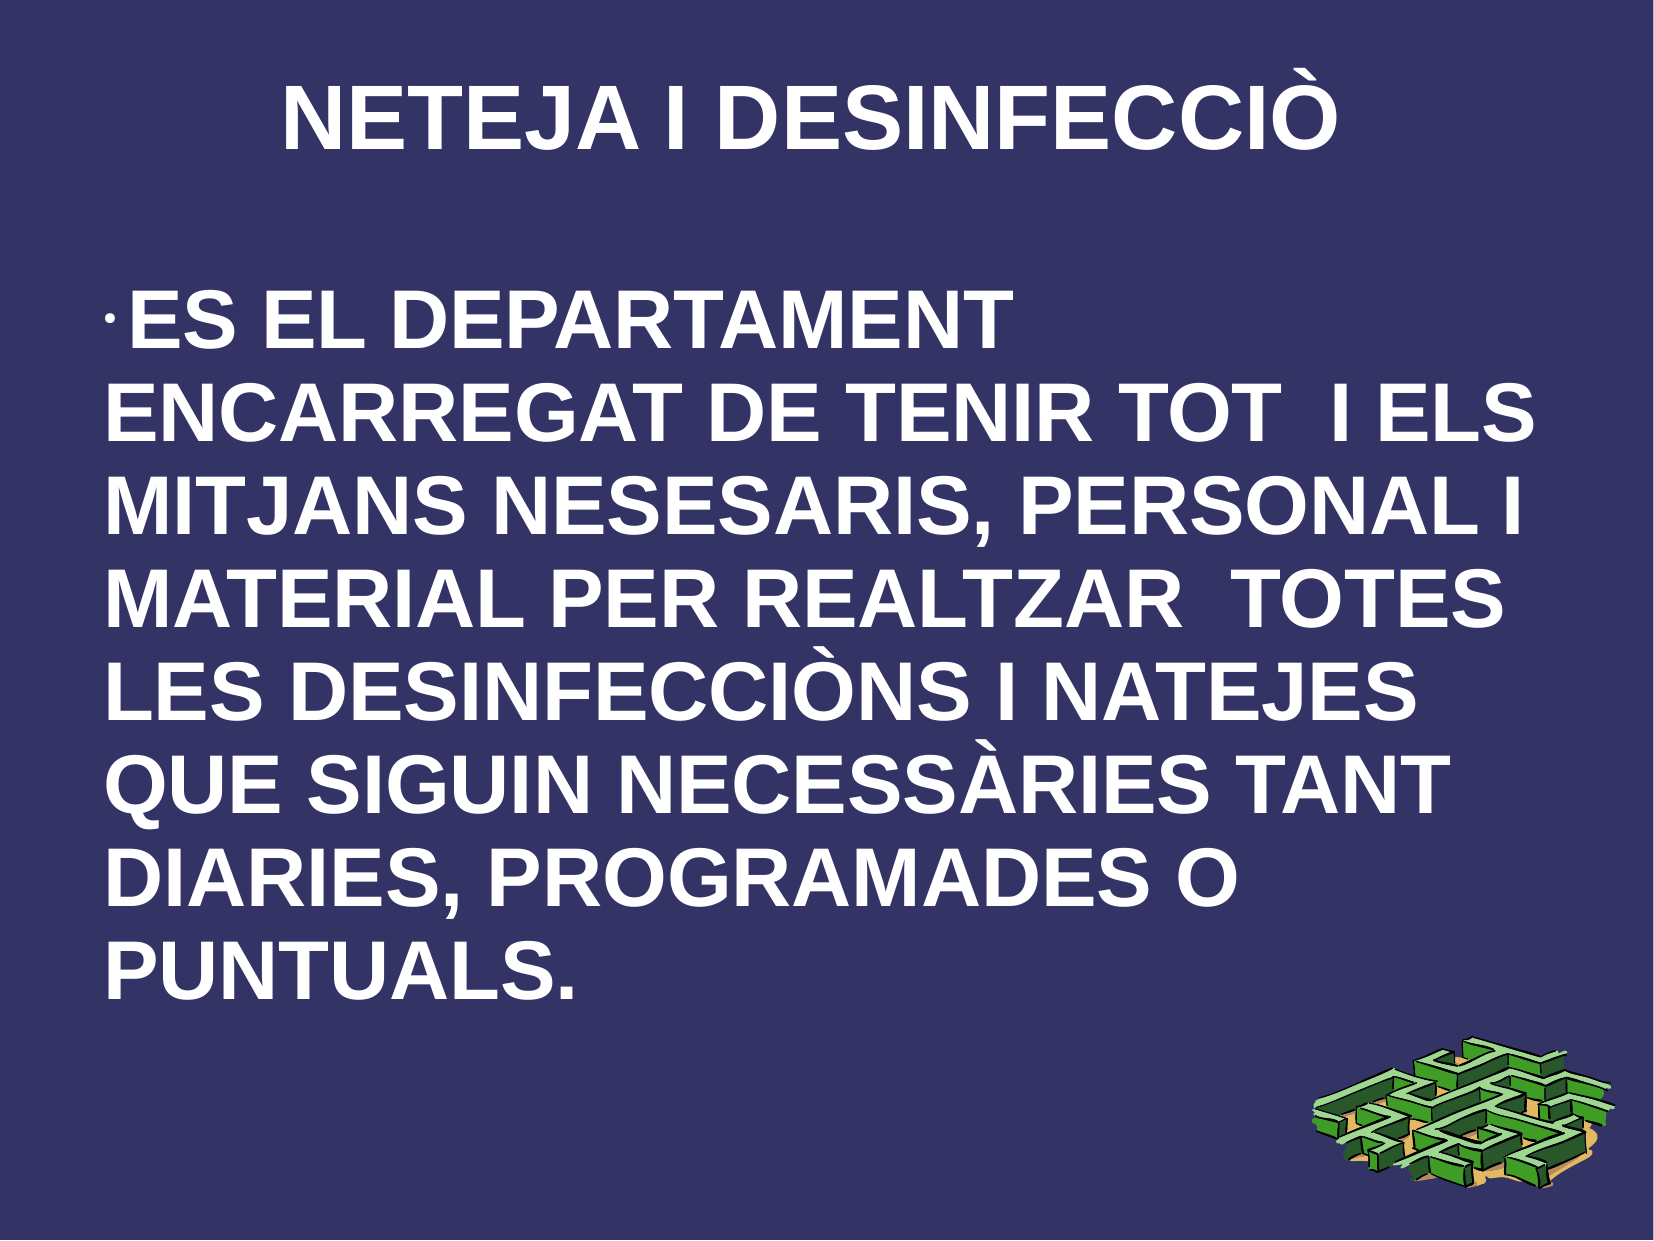

NETEJA I DESINFECCIÒ
 ES EL DEPARTAMENT ENCARREGAT DE TENIR TOT I ELS MITJANS NESESARIS, PERSONAL I MATERIAL PER REALTZAR TOTES LES DESINFECCIÒNS I NATEJES QUE SIGUIN NECESSÀRIES TANT DIARIES, PROGRAMADES O PUNTUALS.